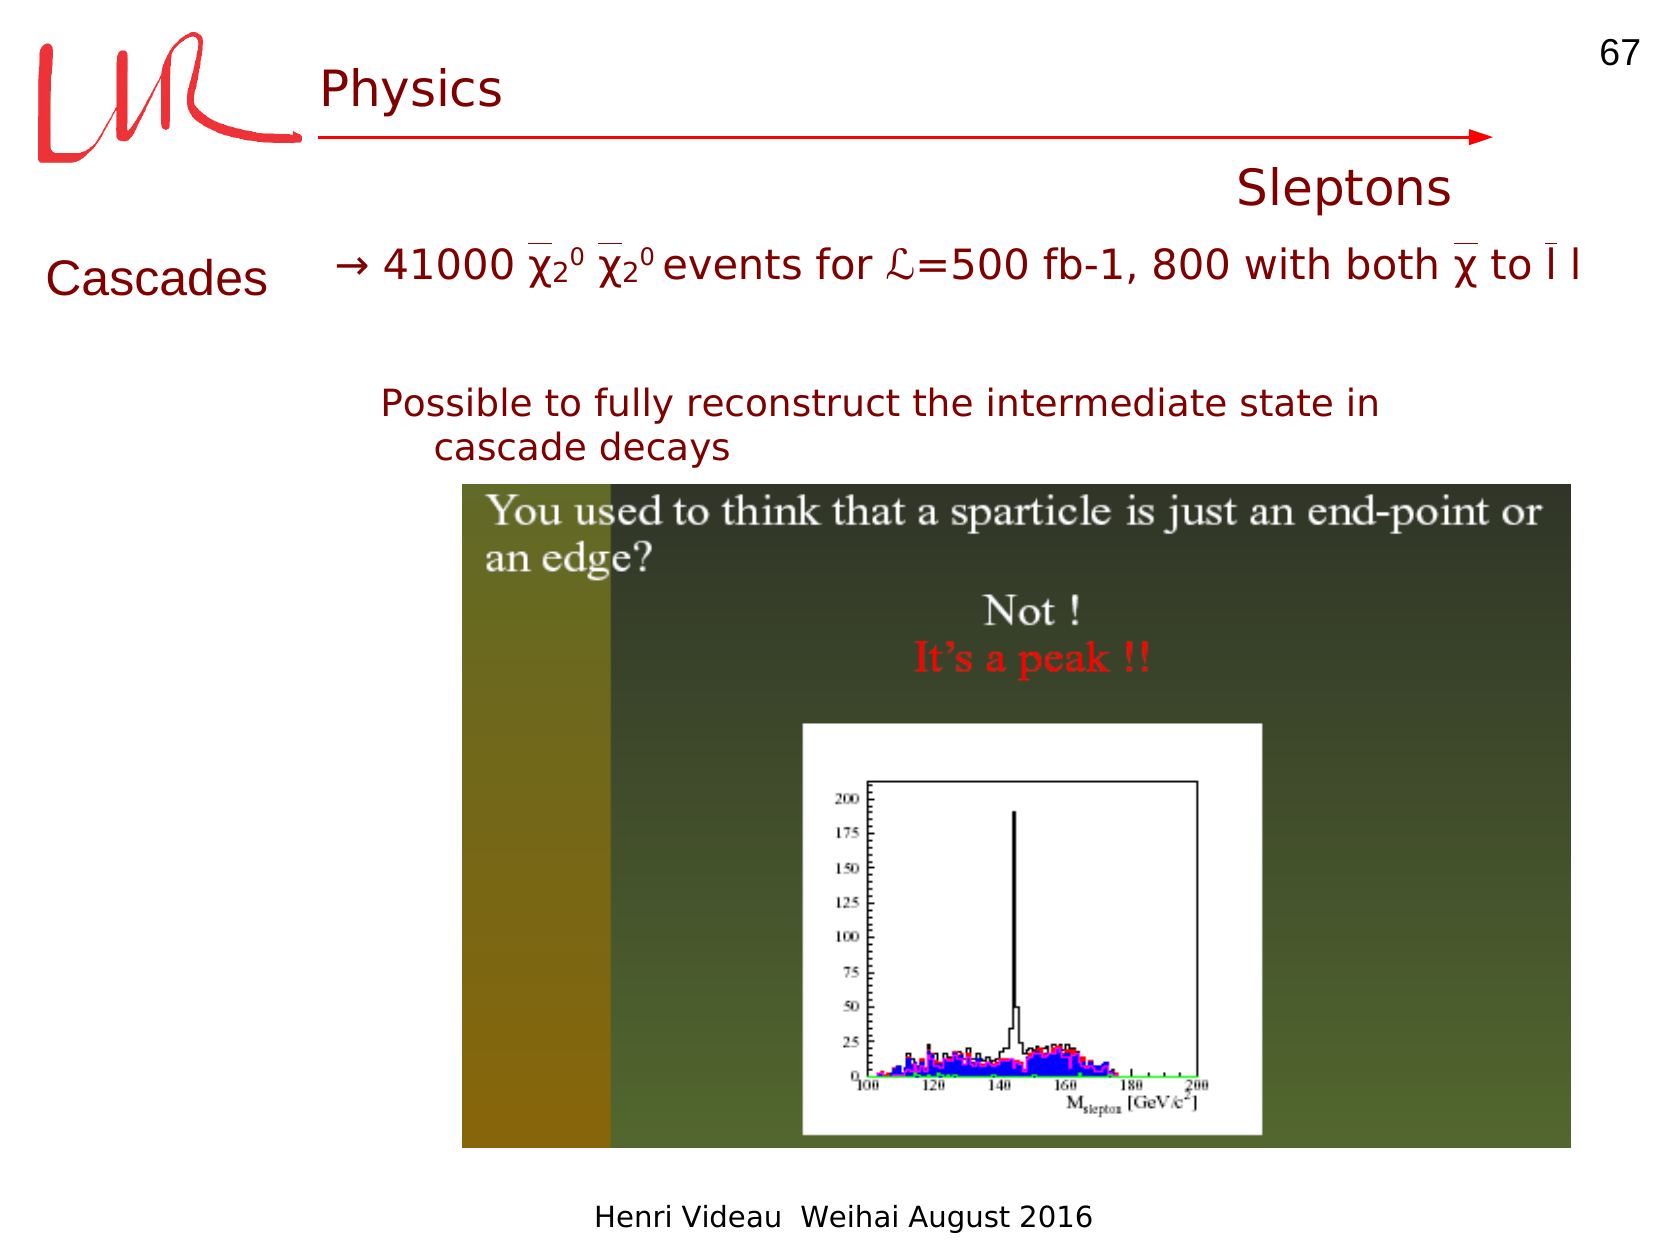

Sleptons
→ 41000 χ20 χ20 events for ℒ=500 fb-1, 800 with both χ to l l
Cascades
# Possible to fully reconstruct the intermediate state in cascade decays